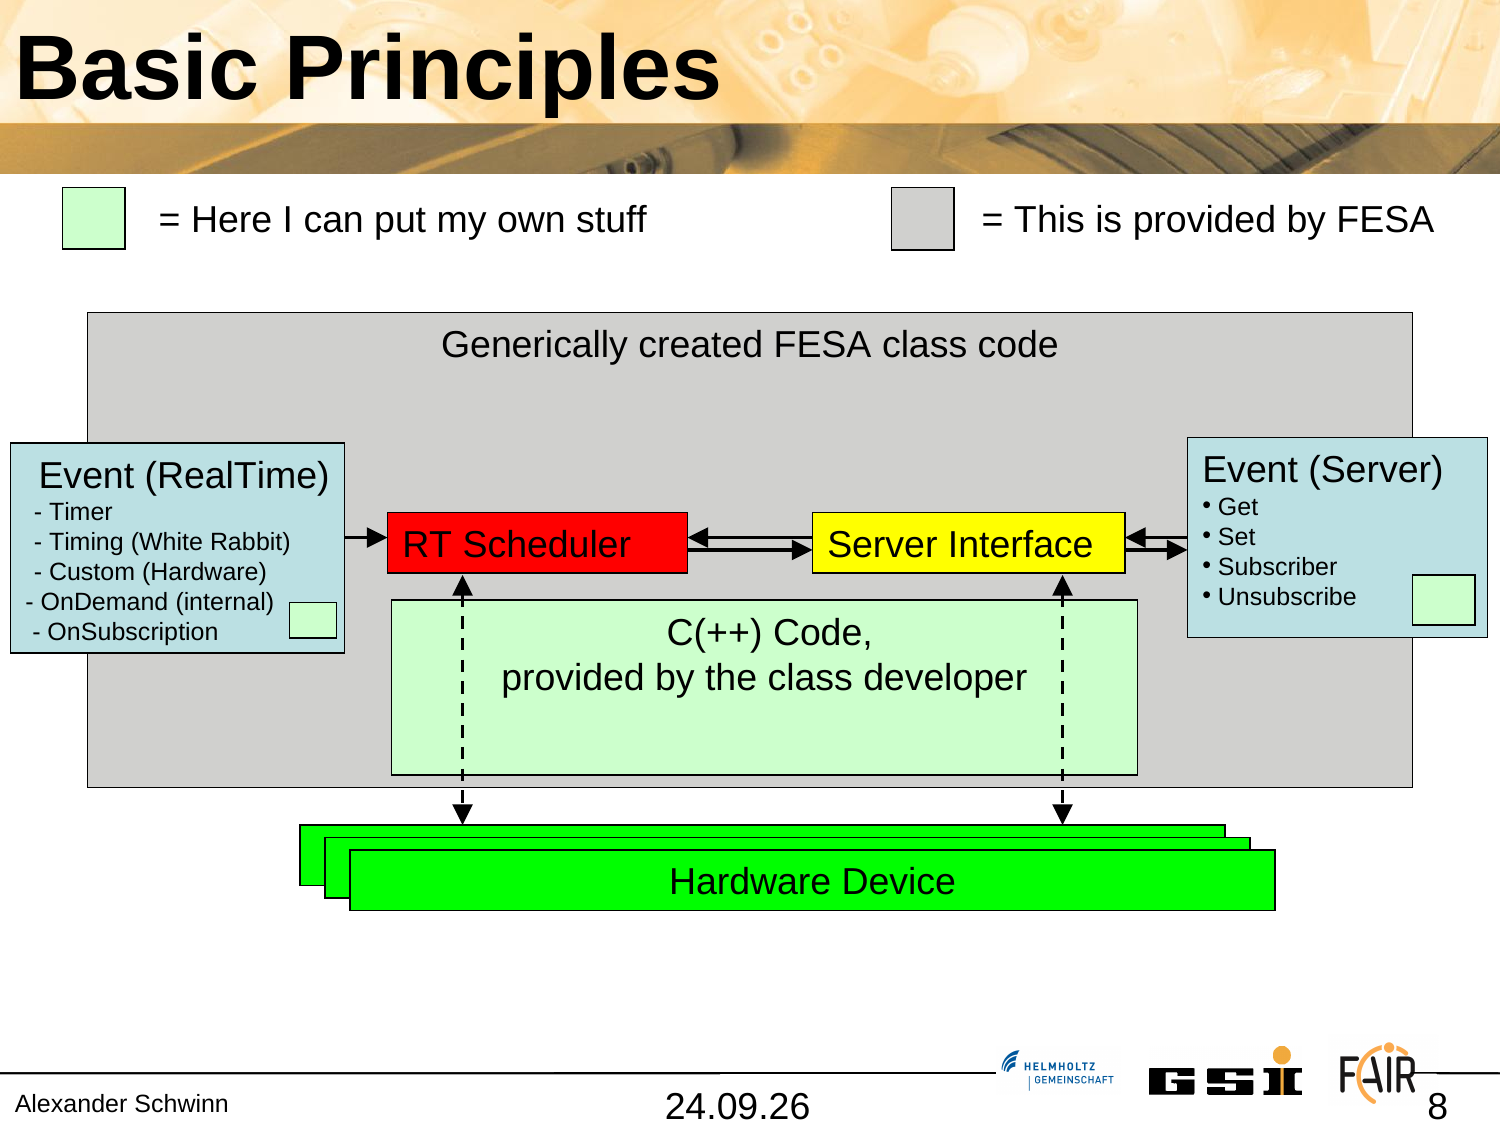

# Basic Principles
= Here I can put my own stuff
= This is provided by FESA
Generically created FESA class code
Event (Server)
 Get
 Set
 Subscriber
 Unsubscribe
Event (RealTime)
- Timer
- Timing (White Rabbit)
- Custom (Hardware)
- OnDemand (internal)
 - OnSubscription
RT Scheduler
Server Interface
 C(++) Code,
provided by the class developer
Hardware Device
Hardware Device
Hardware Device
8